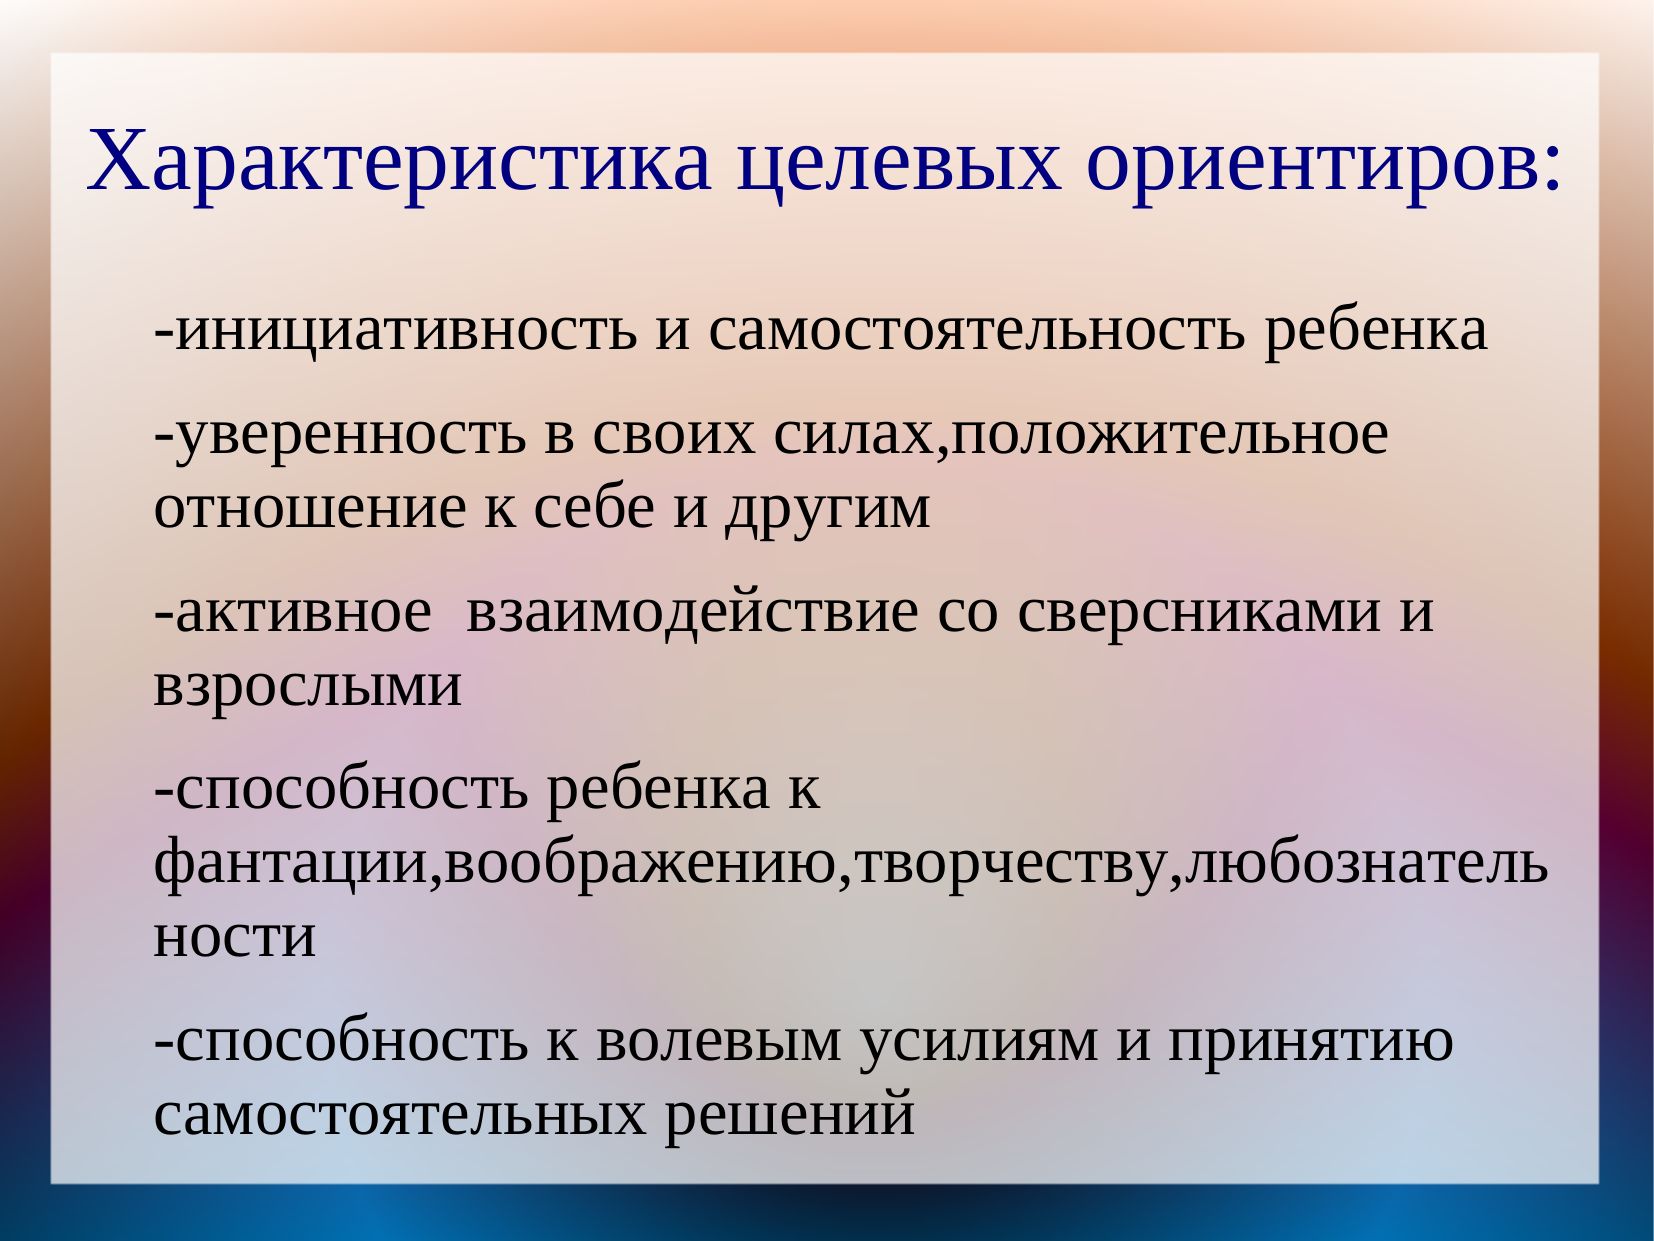

# Характеристика целевых ориентиров:
-инициативность и самостоятельность ребенка
-уверенность в своих силах,положительное отношение к себе и другим
-активное взаимодействие со сверсниками и взрослыми
-способность ребенка к фантации,воображению,творчеству,любознательности
-способность к волевым усилиям и принятию самостоятельных решений